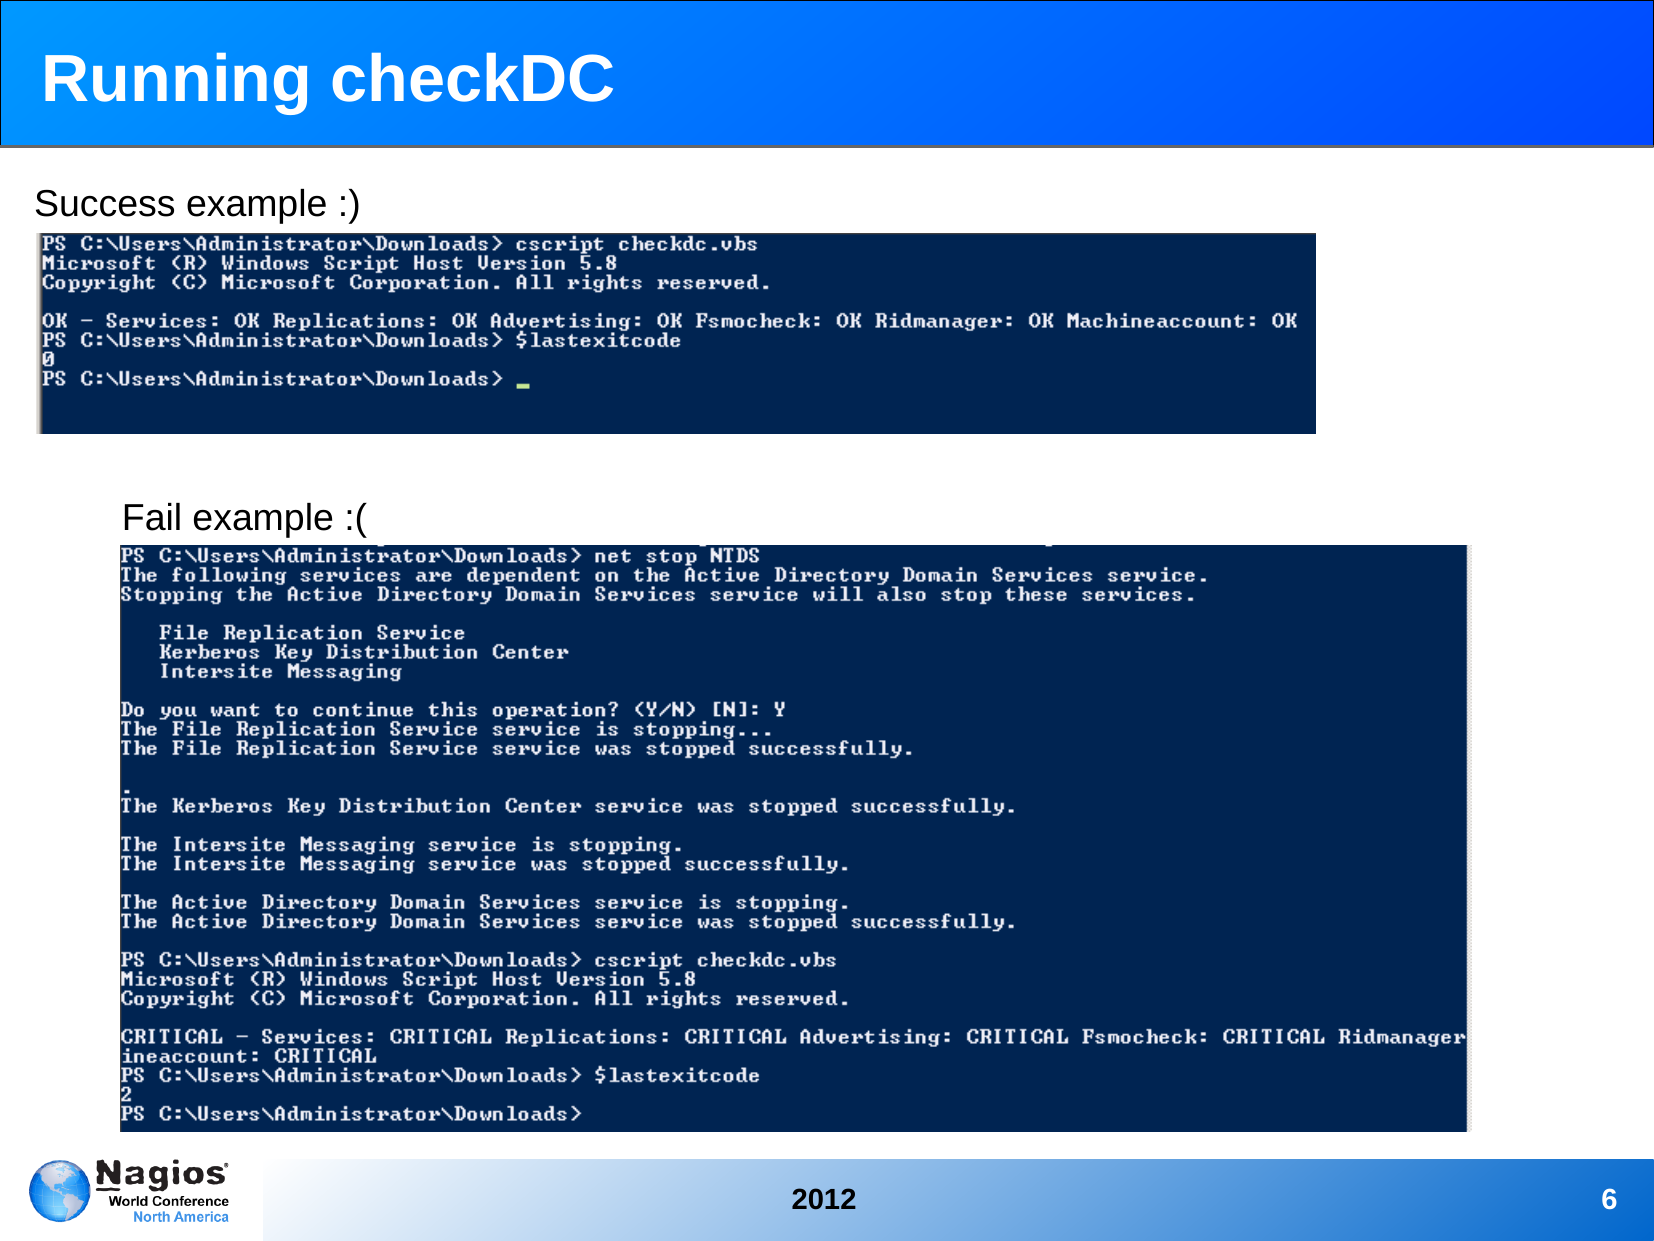

# Running checkDC
Success example :)
Fail example :(
2011
6